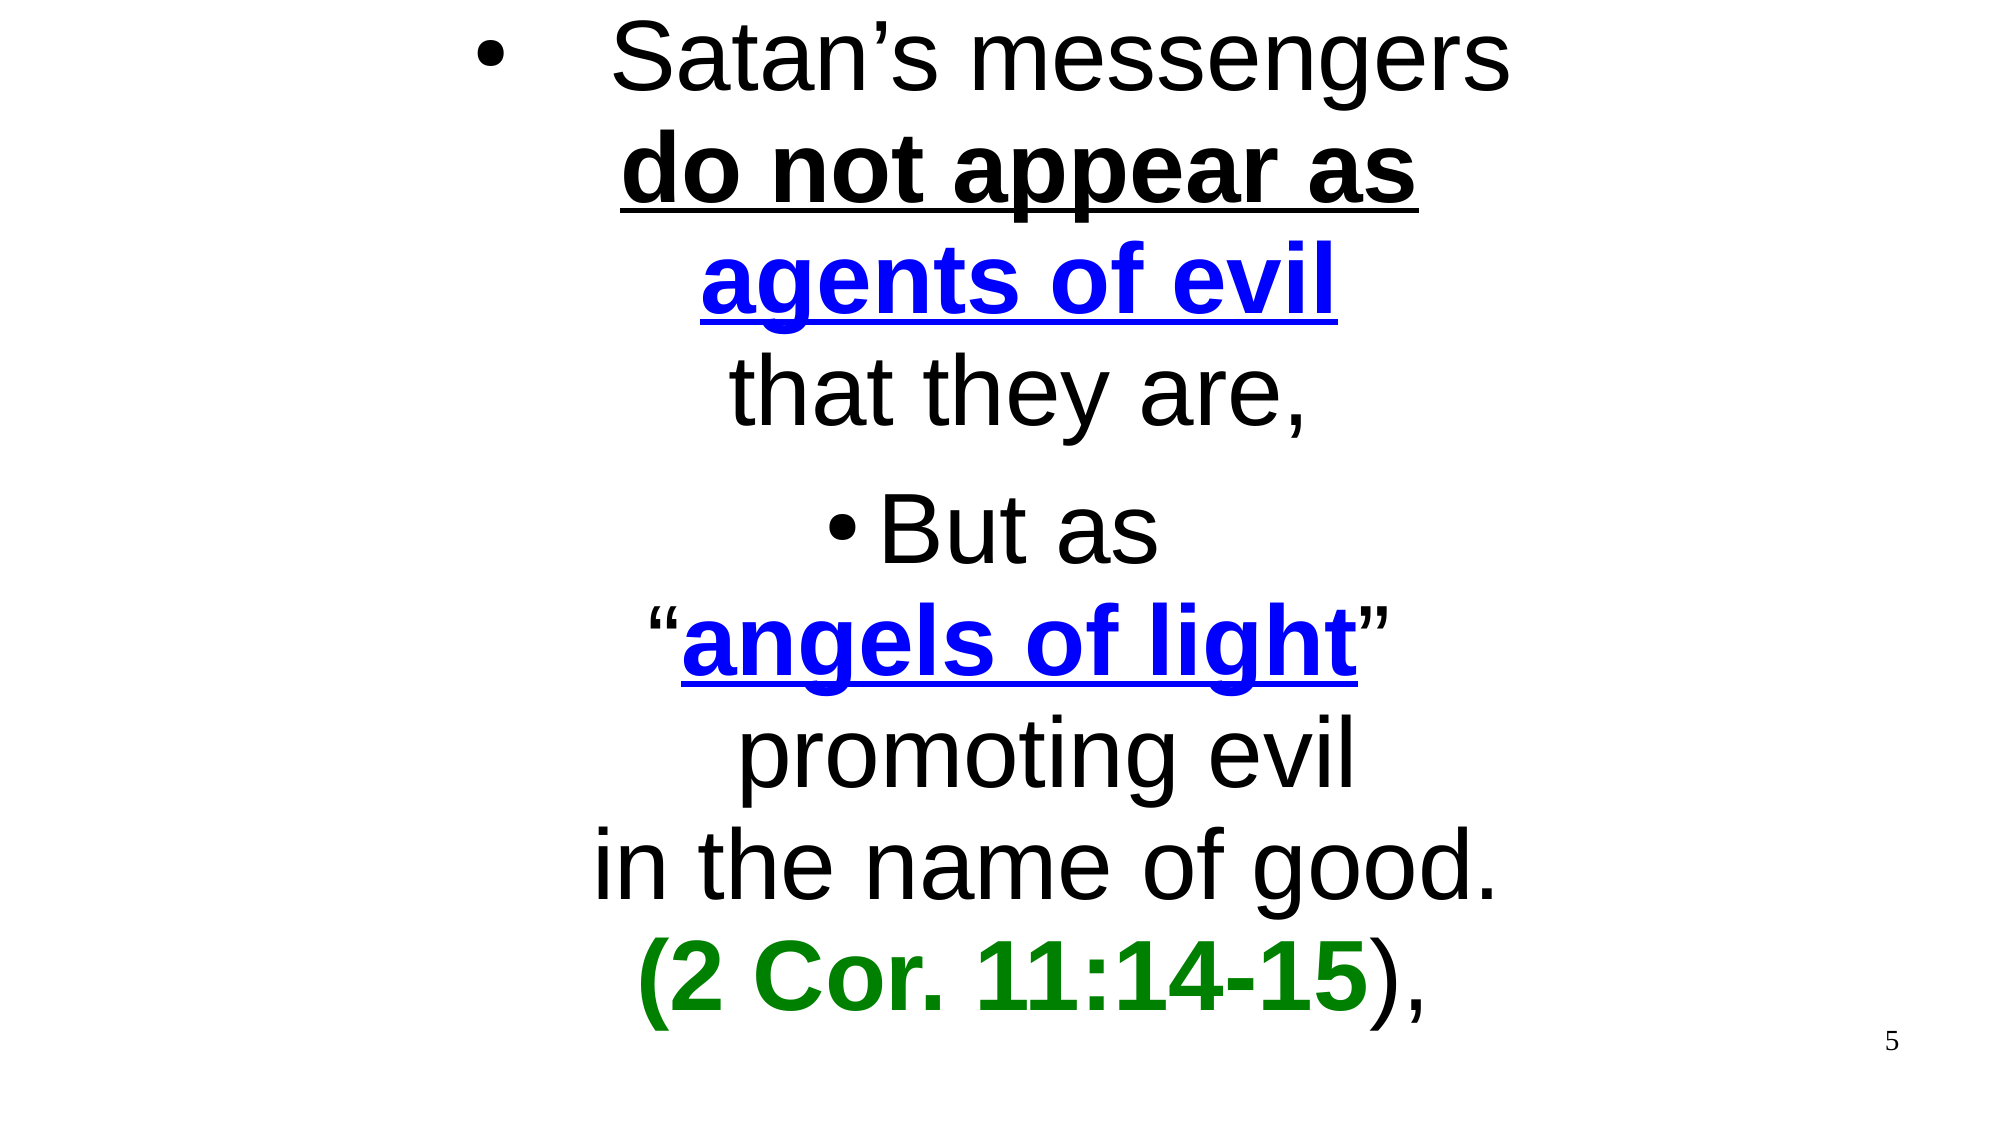

# Satan’s messengers do not appear as agents of evil that they are,
But as
“angels of light”
 promoting evil
 in the name of good.
(2 Cor. 11:14-15),
5